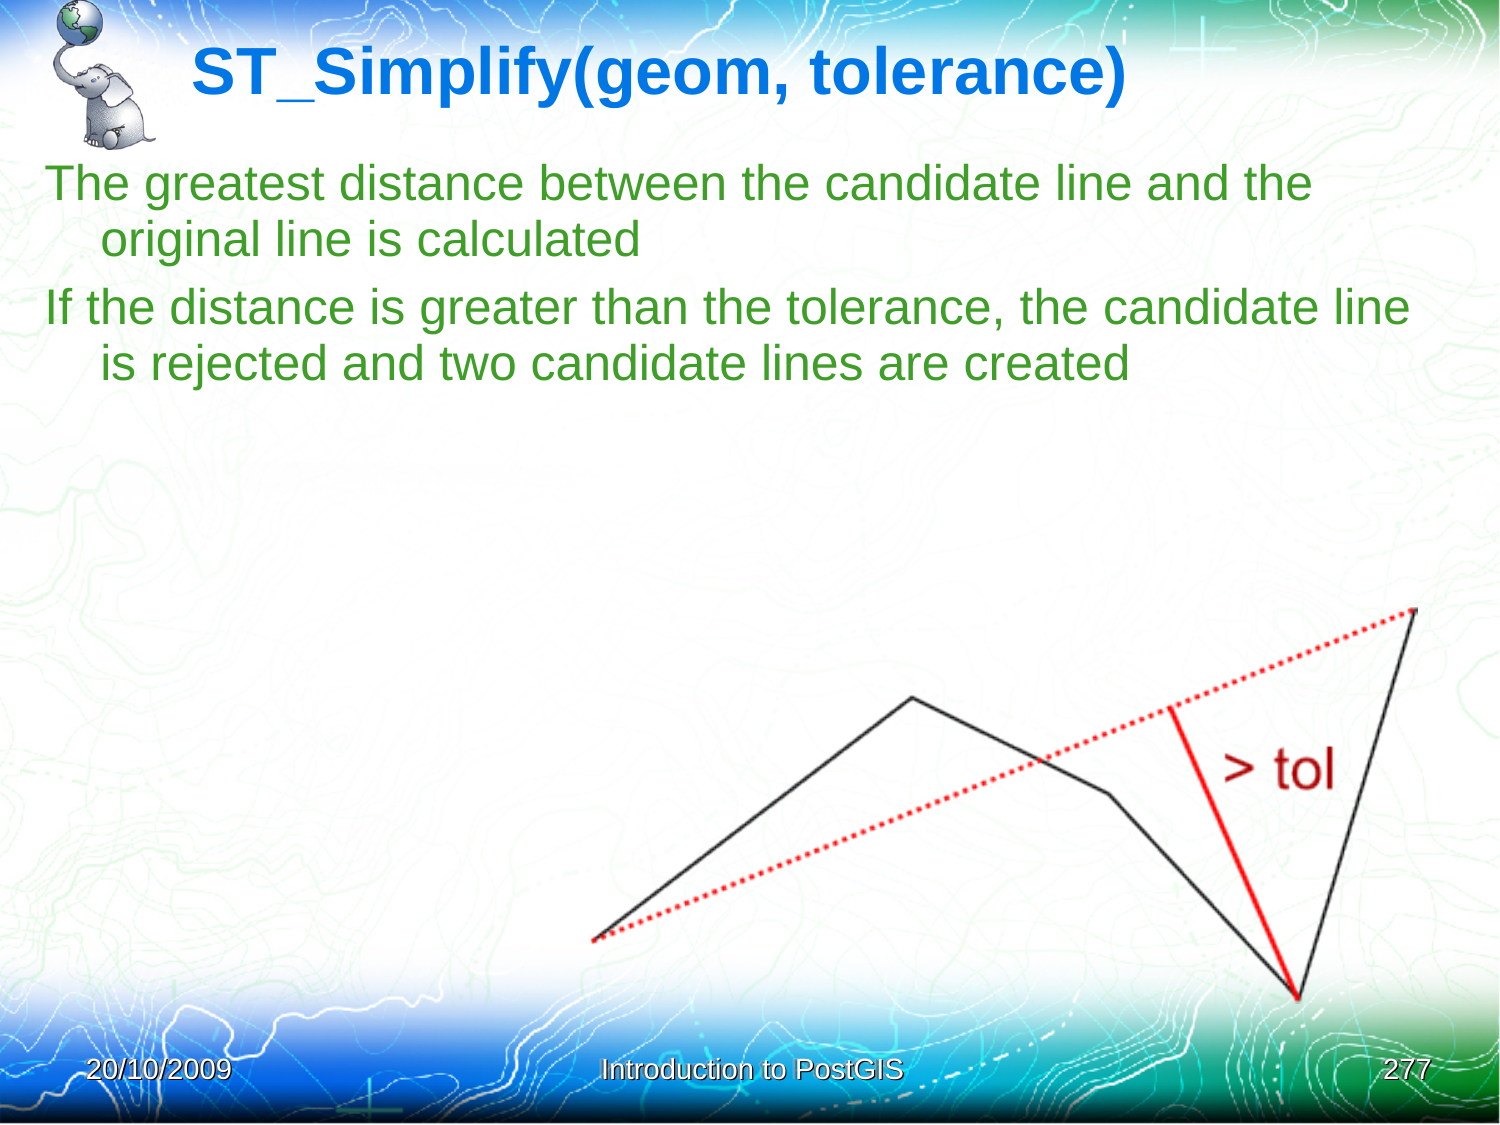

# ST_Simplify(geom, tolerance)
The greatest distance between the candidate line and the original line is calculated
If the distance is greater than the tolerance, the candidate line is rejected and two candidate lines are created
20/10/2009
Introduction to PostGIS
277